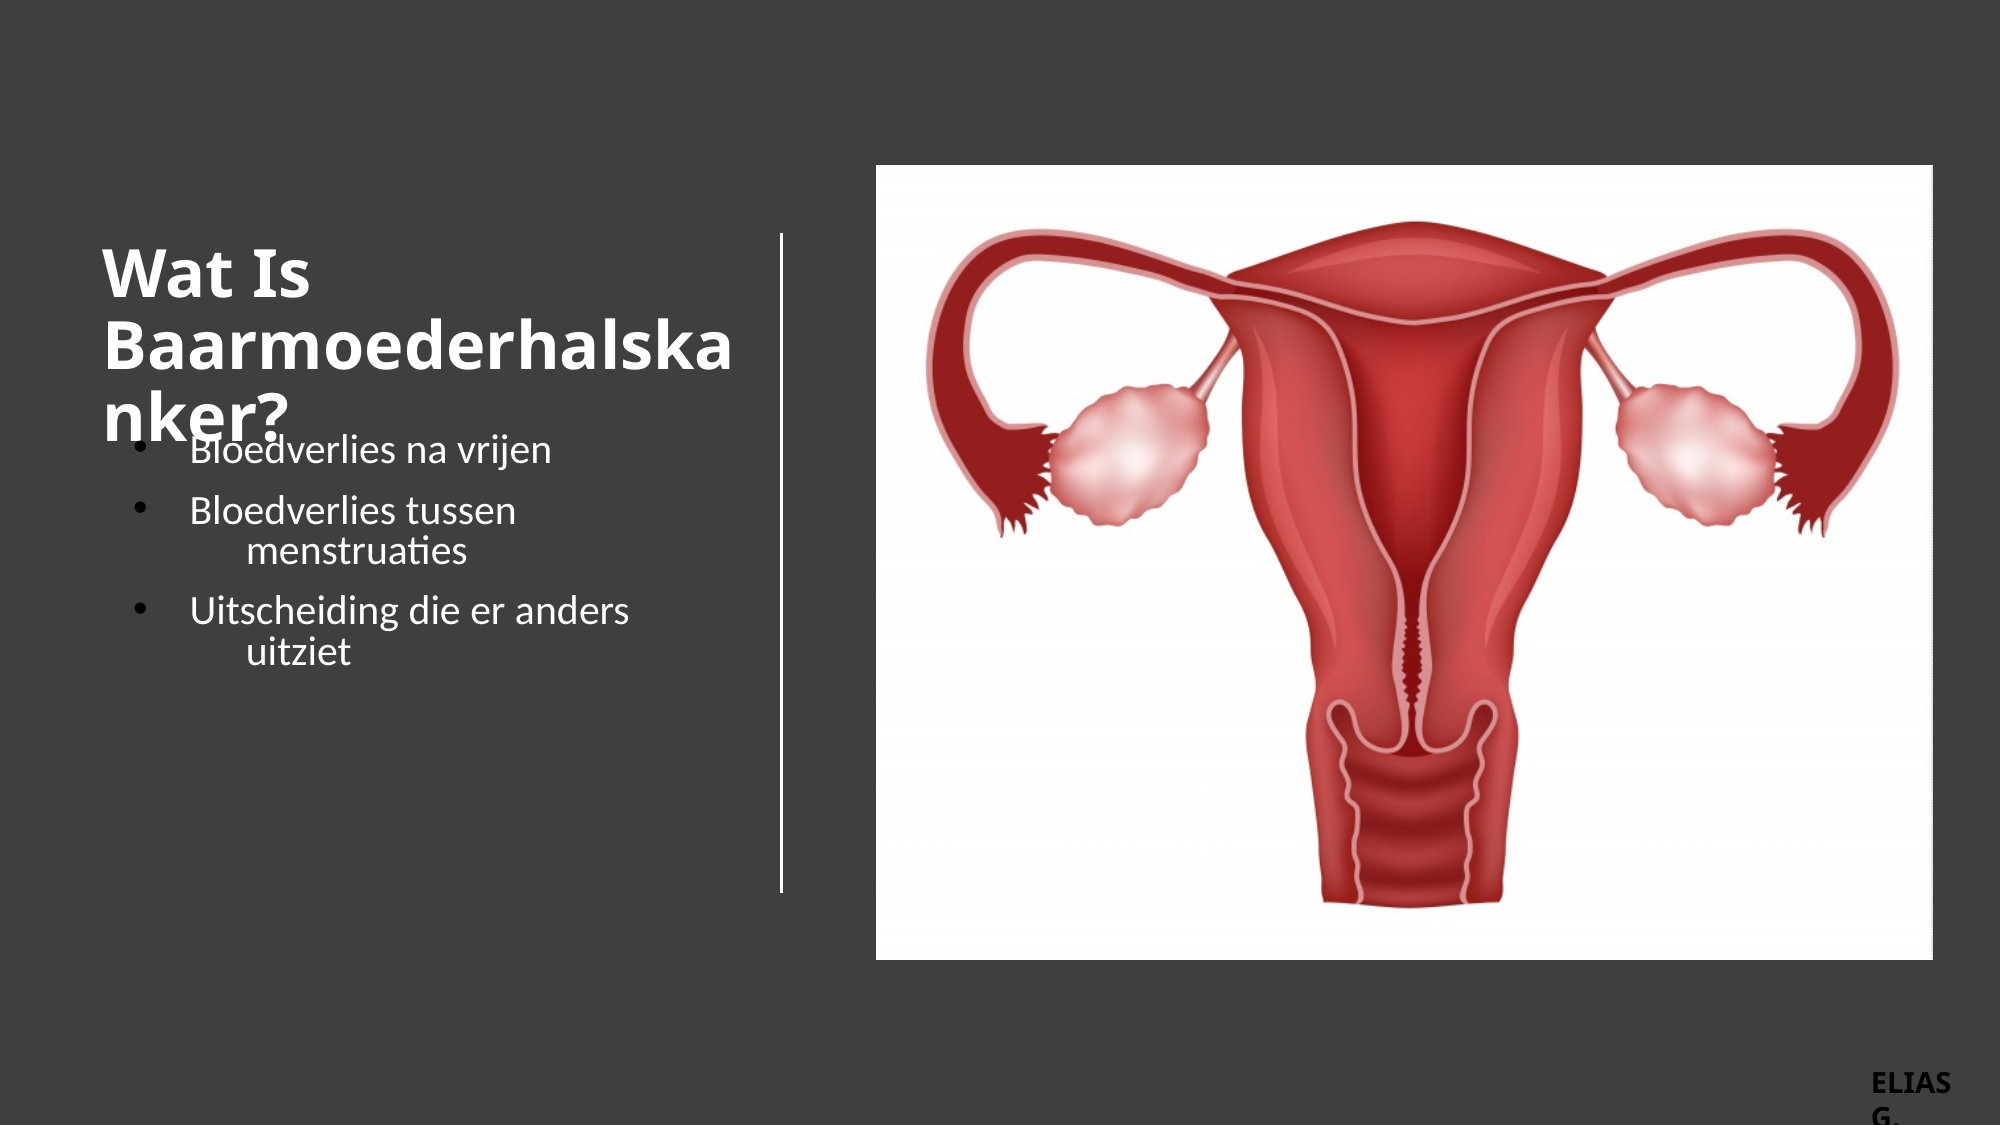

# Wat Is Baarmoederhalskanker?
Bloedverlies na vrijen
Bloedverlies tussen menstruaties
Uitscheiding die er anders uitziet
ELIAS G.